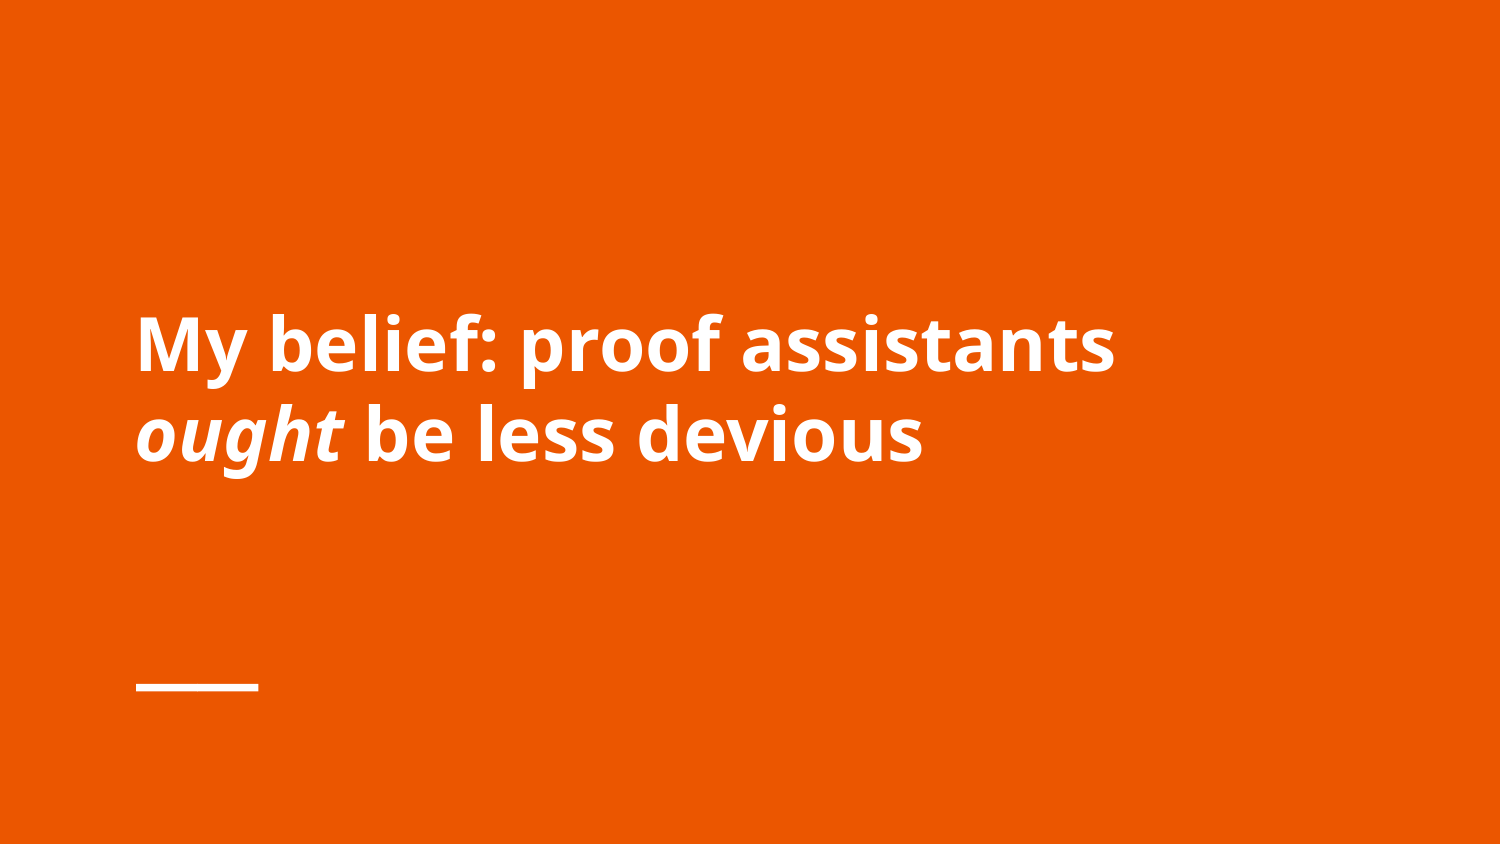

# My belief: proof assistants ought be less devious